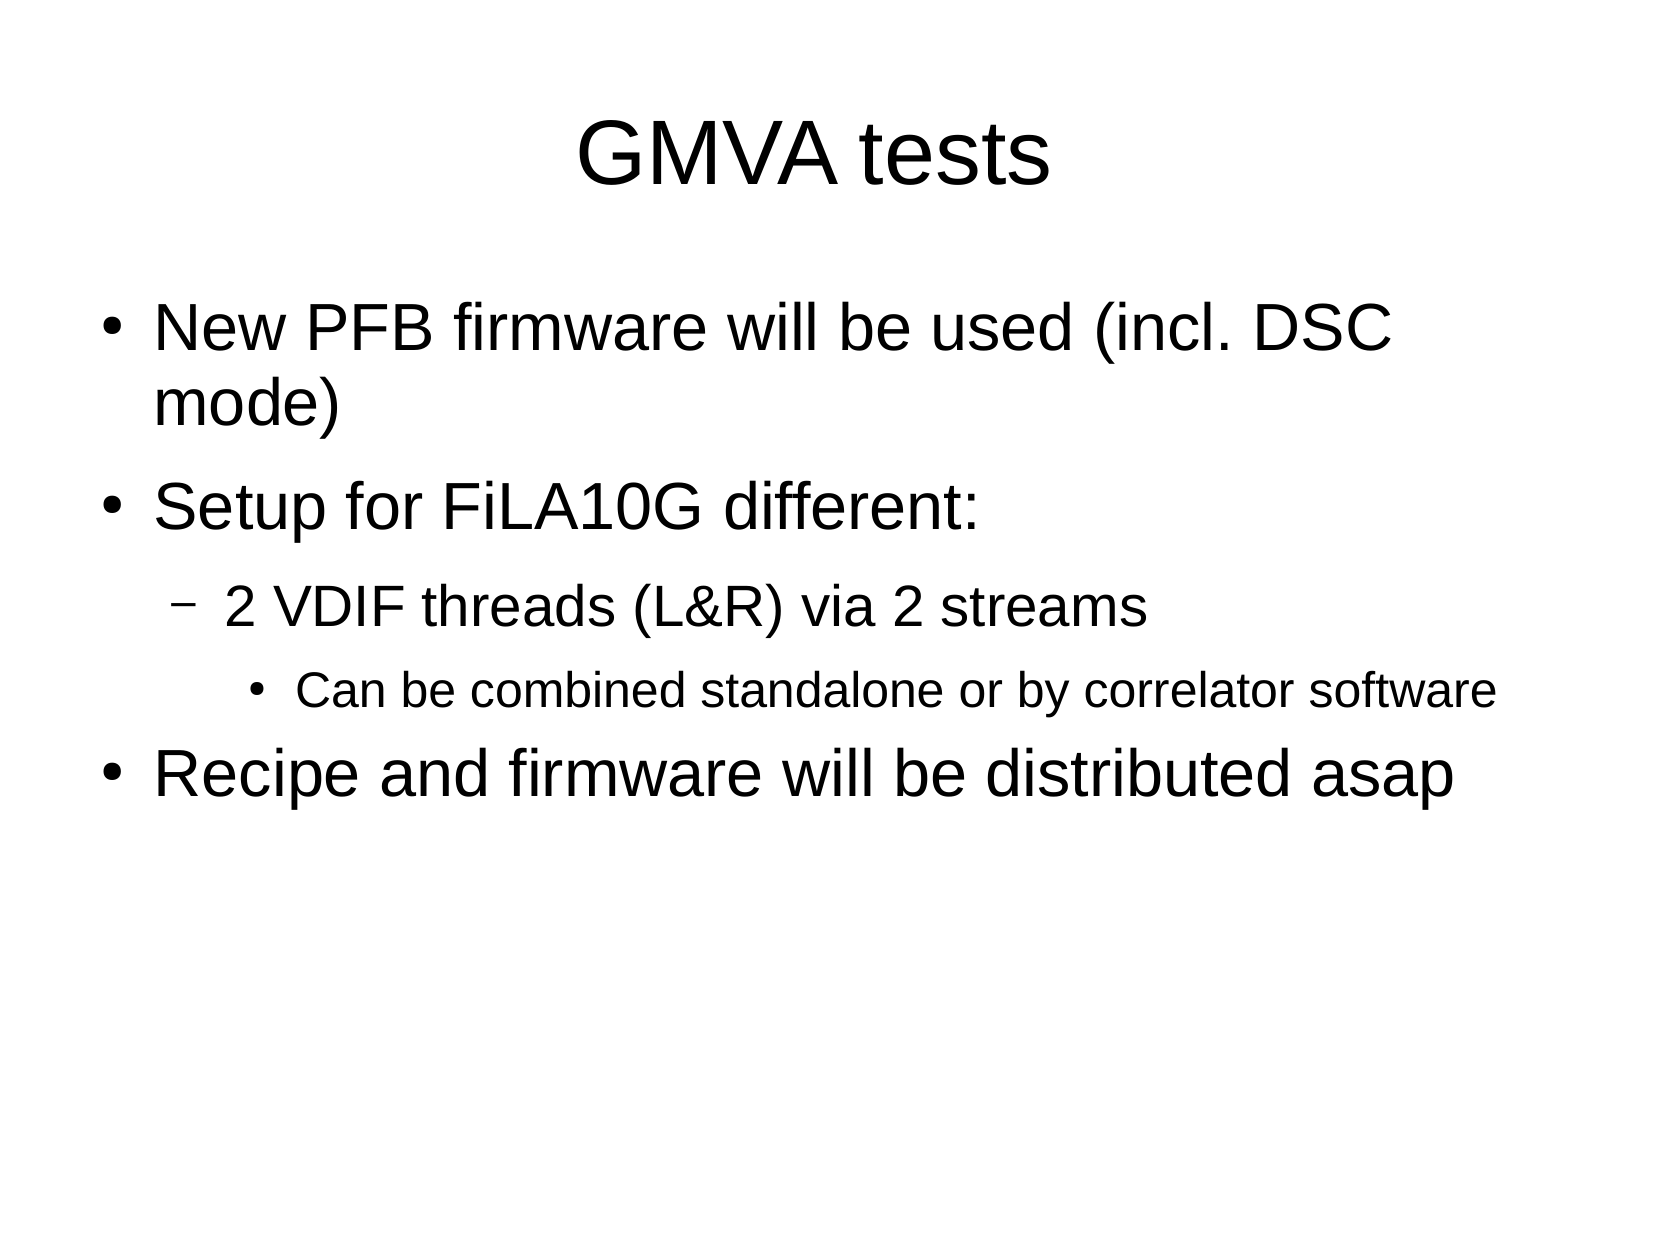

# GMVA tests
New PFB firmware will be used (incl. DSC mode)
Setup for FiLA10G different:
2 VDIF threads (L&R) via 2 streams
Can be combined standalone or by correlator software
Recipe and firmware will be distributed asap